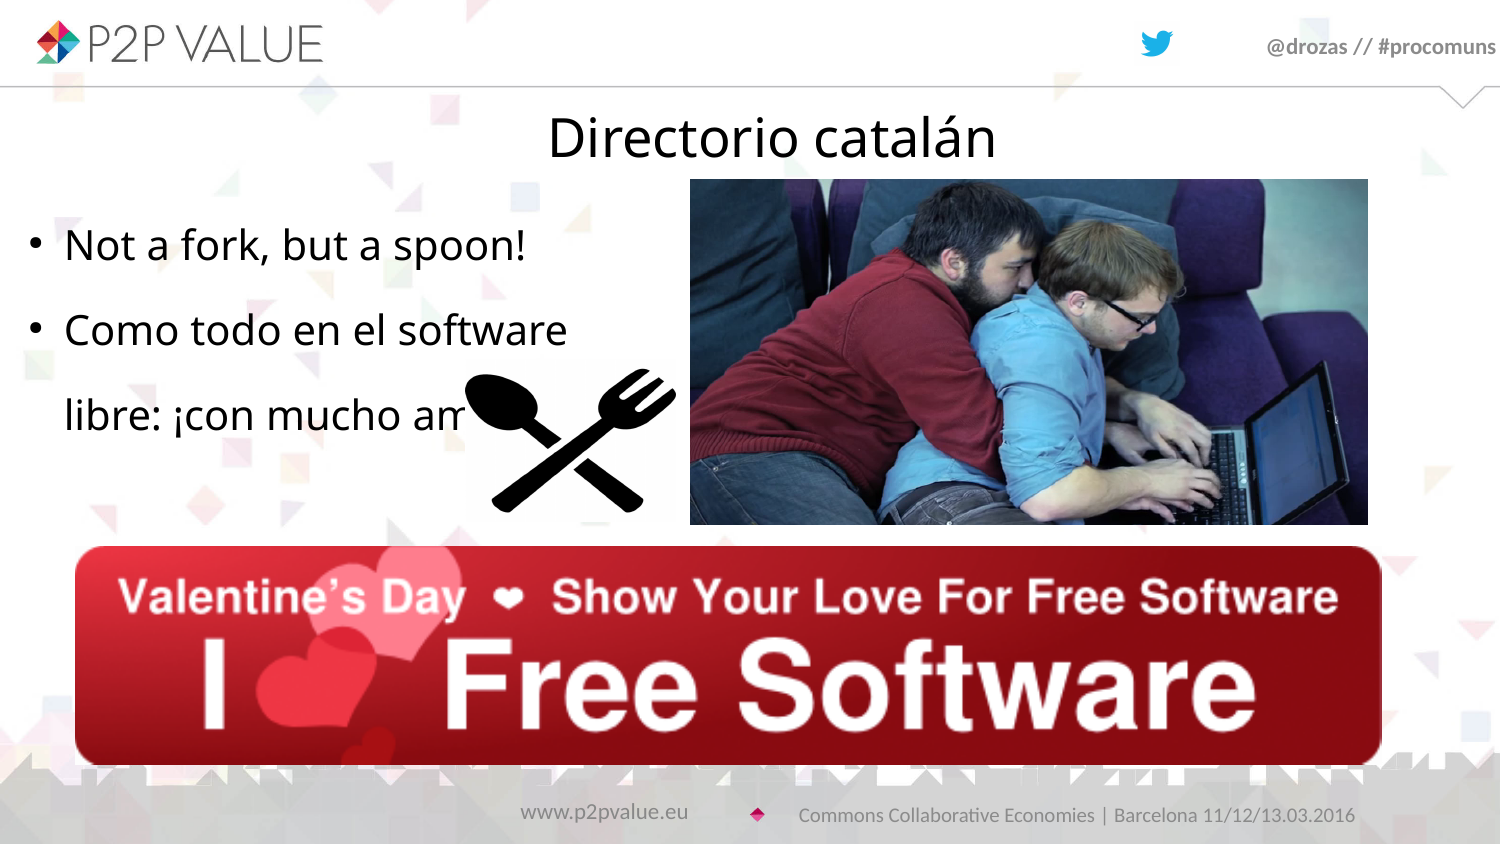

@drozas // #procomuns
# Directorio catalán
Not a fork, but a spoon!
Como todo en el software libre: ¡con mucho amor! :-)
www.p2pvalue.eu
Commons Collaborative Economies | Barcelona 11/12/13.03.2016